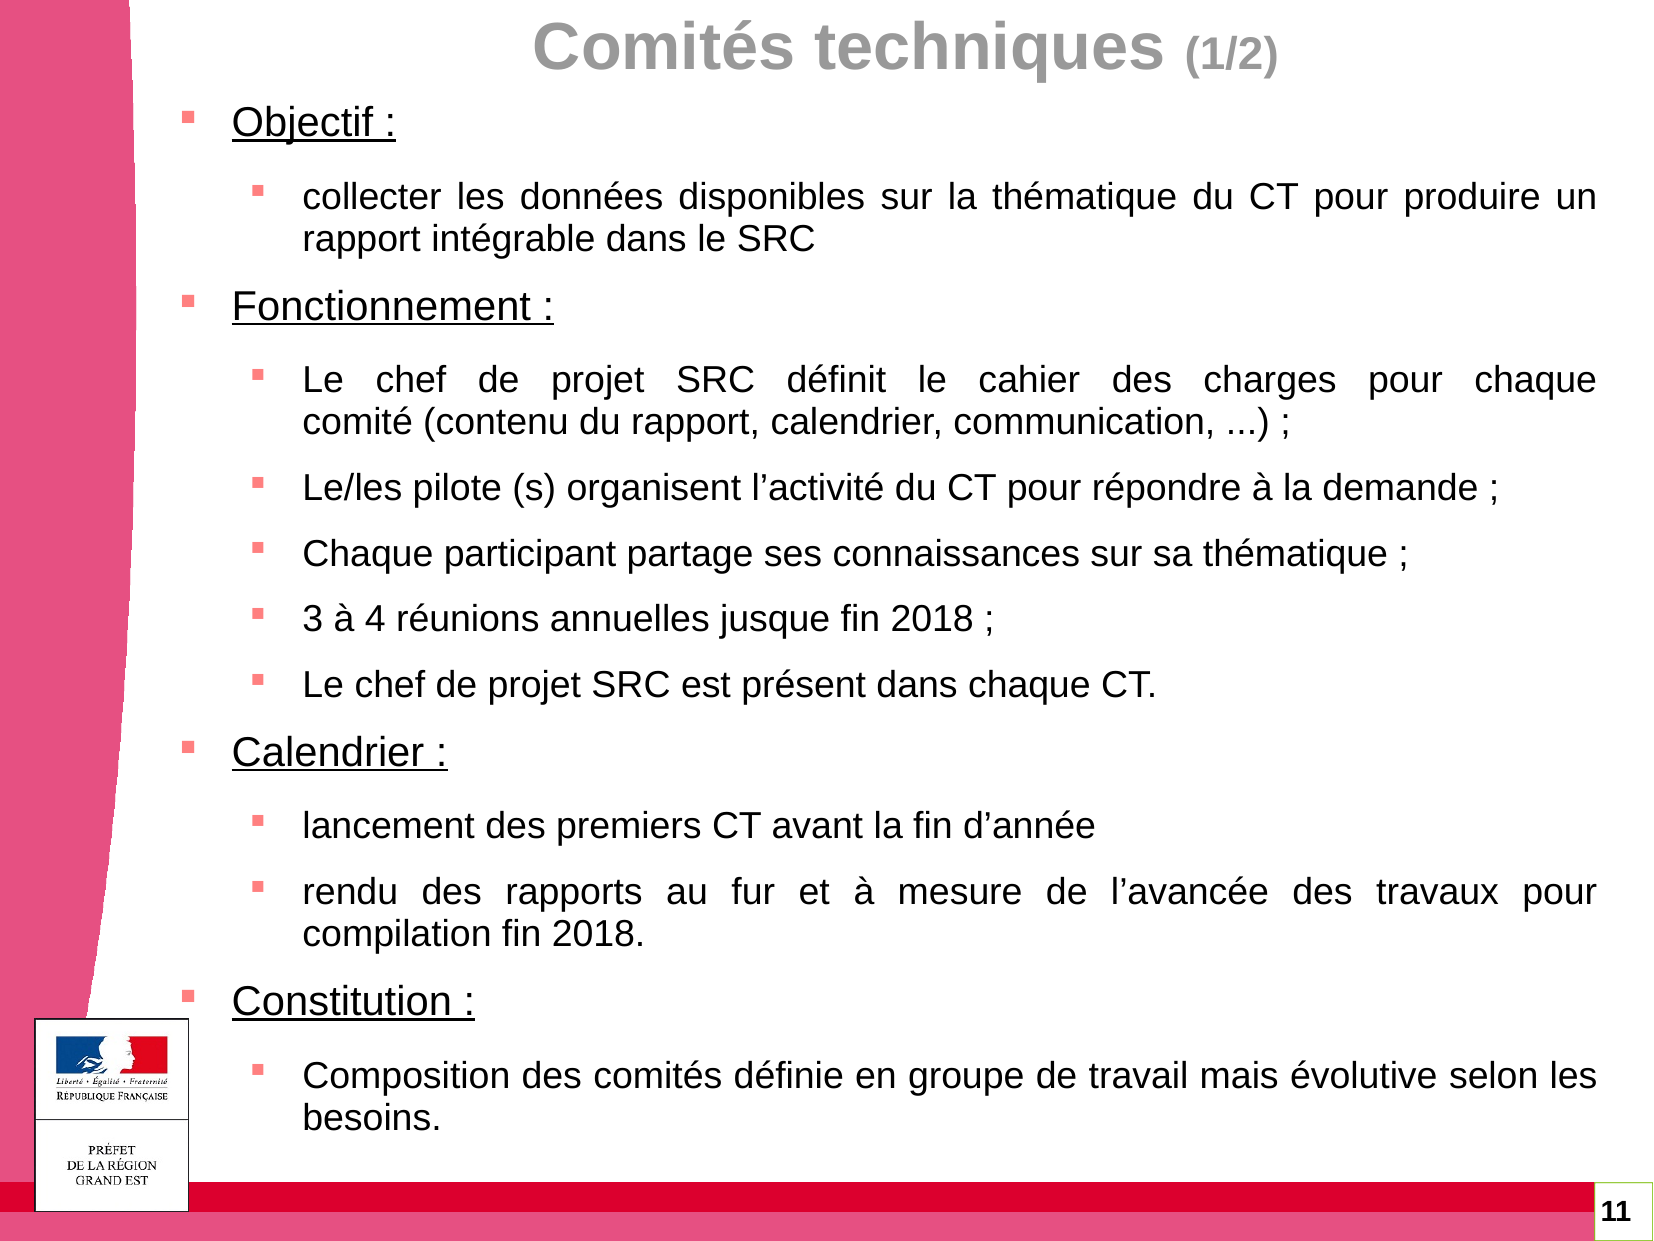

# Comités techniques (1/2)
Objectif :
collecter les données disponibles sur la thématique du CT pour produire un rapport intégrable dans le SRC
Fonctionnement :
Le chef de projet SRC définit le cahier des charges pour chaque comité (contenu du rapport, calendrier, communication, ...) ;
Le/les pilote (s) organisent l’activité du CT pour répondre à la demande ;
Chaque participant partage ses connaissances sur sa thématique ;
3 à 4 réunions annuelles jusque fin 2018 ;
Le chef de projet SRC est présent dans chaque CT.
Calendrier :
lancement des premiers CT avant la fin d’année
rendu des rapports au fur et à mesure de l’avancée des travaux pour compilation fin 2018.
Constitution :
Composition des comités définie en groupe de travail mais évolutive selon les besoins.
11